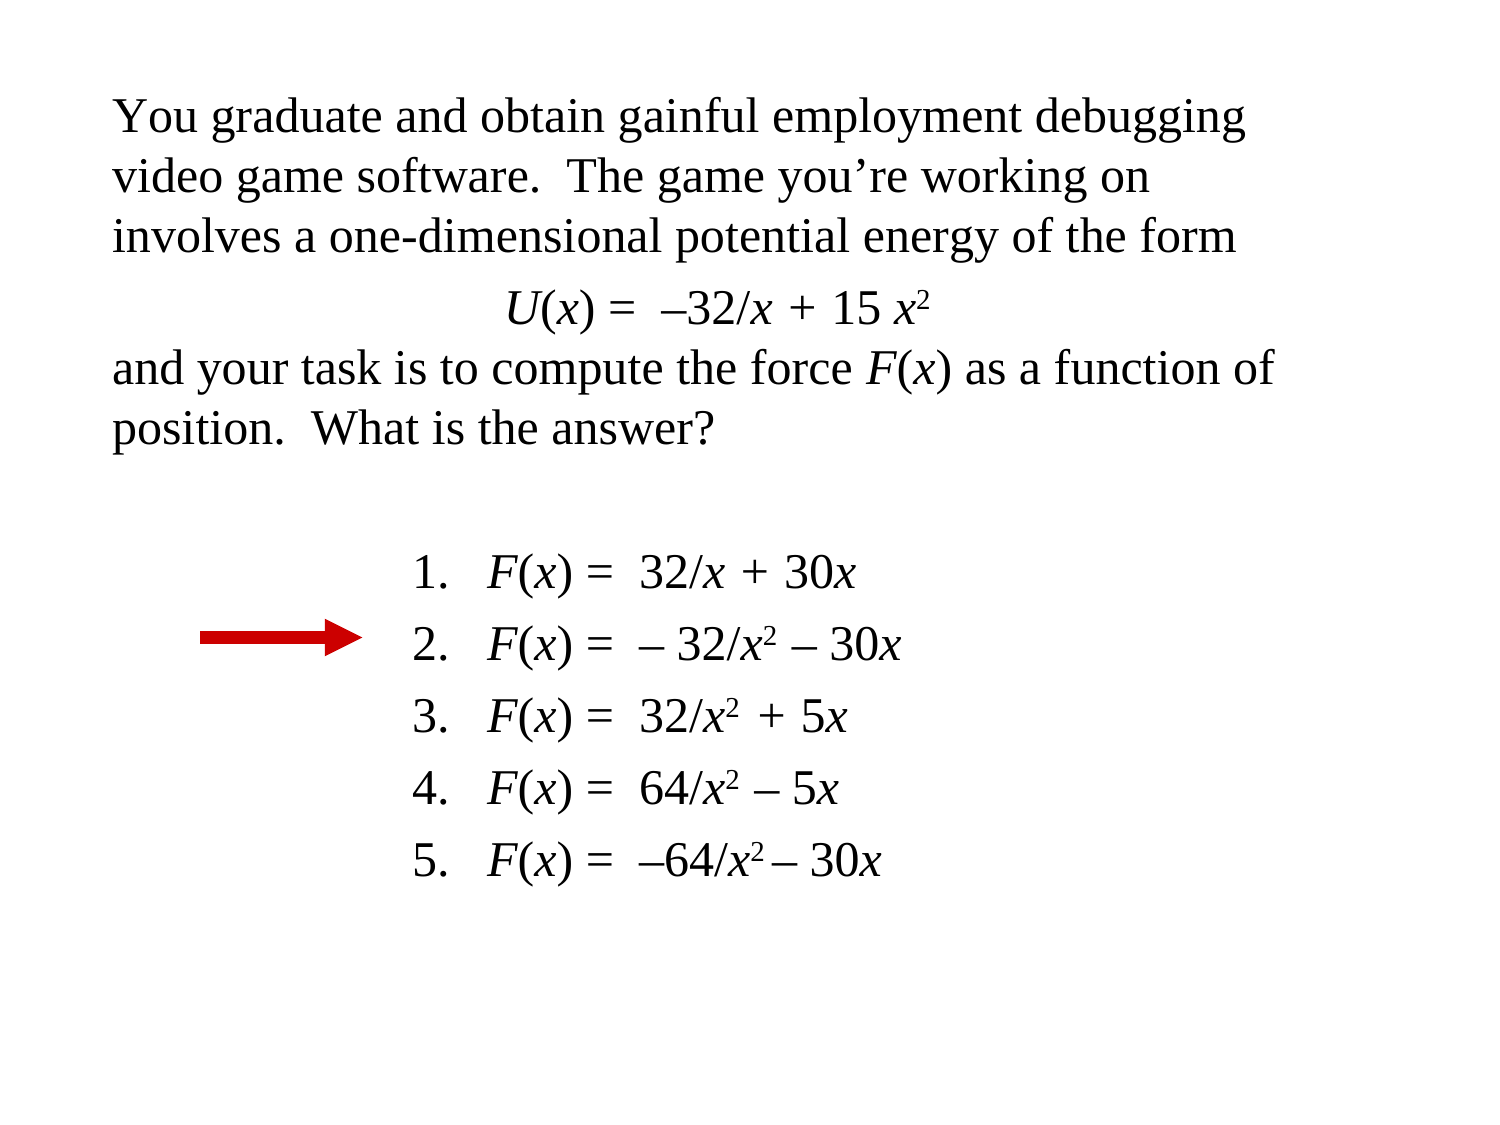

You graduate and obtain gainful employment debugging video game software. The game you’re working on involves a one-dimensional potential energy of the form
U(x) = –32/x + 15 x2
and your task is to compute the force F(x) as a function of position. What is the answer?
		1. F(x) = 32/x + 30x
		2. F(x) = – 32/x2 – 30x
		3. F(x) = 32/x2 + 5x
		4. F(x) = 64/x2 – 5x
		5. F(x) = –64/x2 – 30x